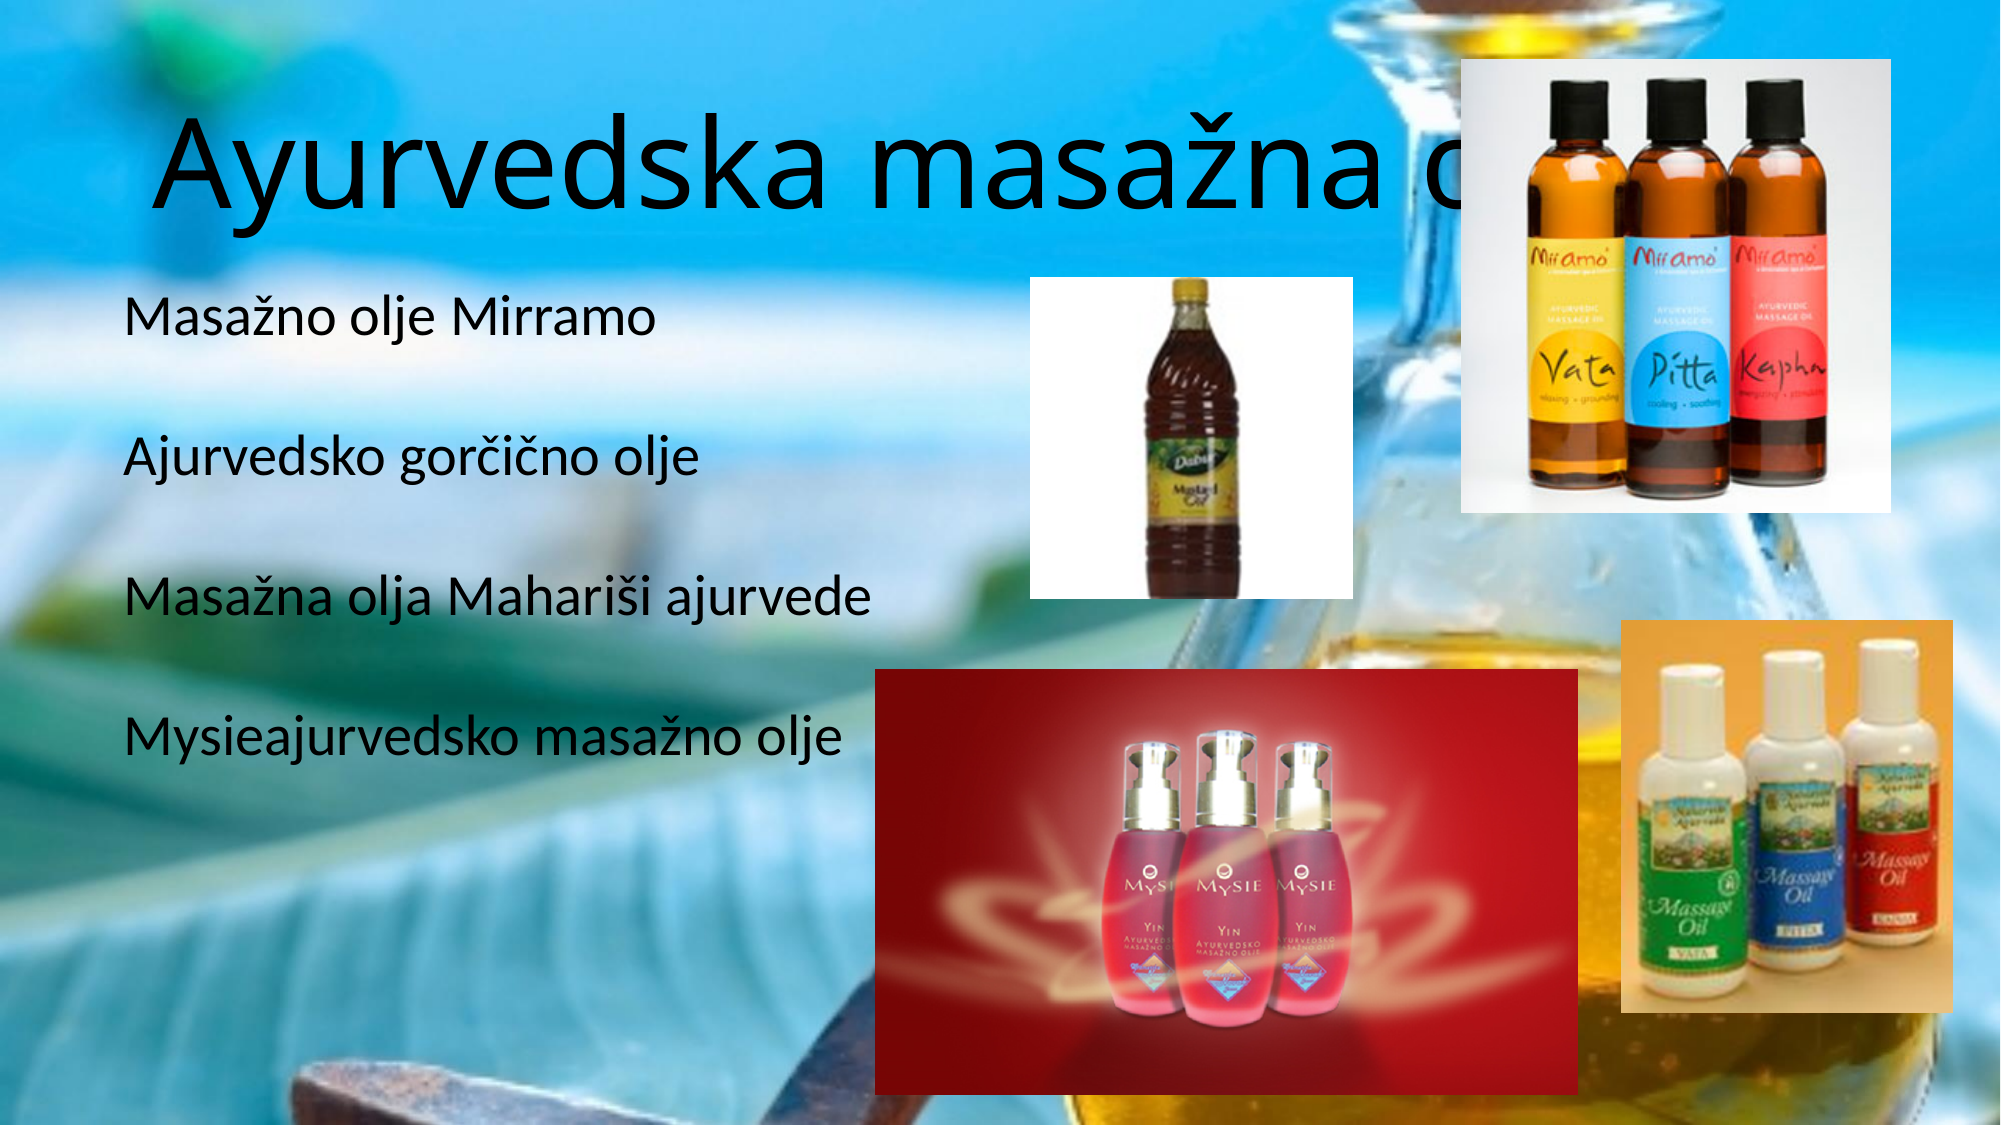

# Ayurvedska masažna olja
Masažno olje Mirramo
Ajurvedsko gorčično olje
Masažna olja Mahariši ajurvede
Mysieajurvedsko masažno olje